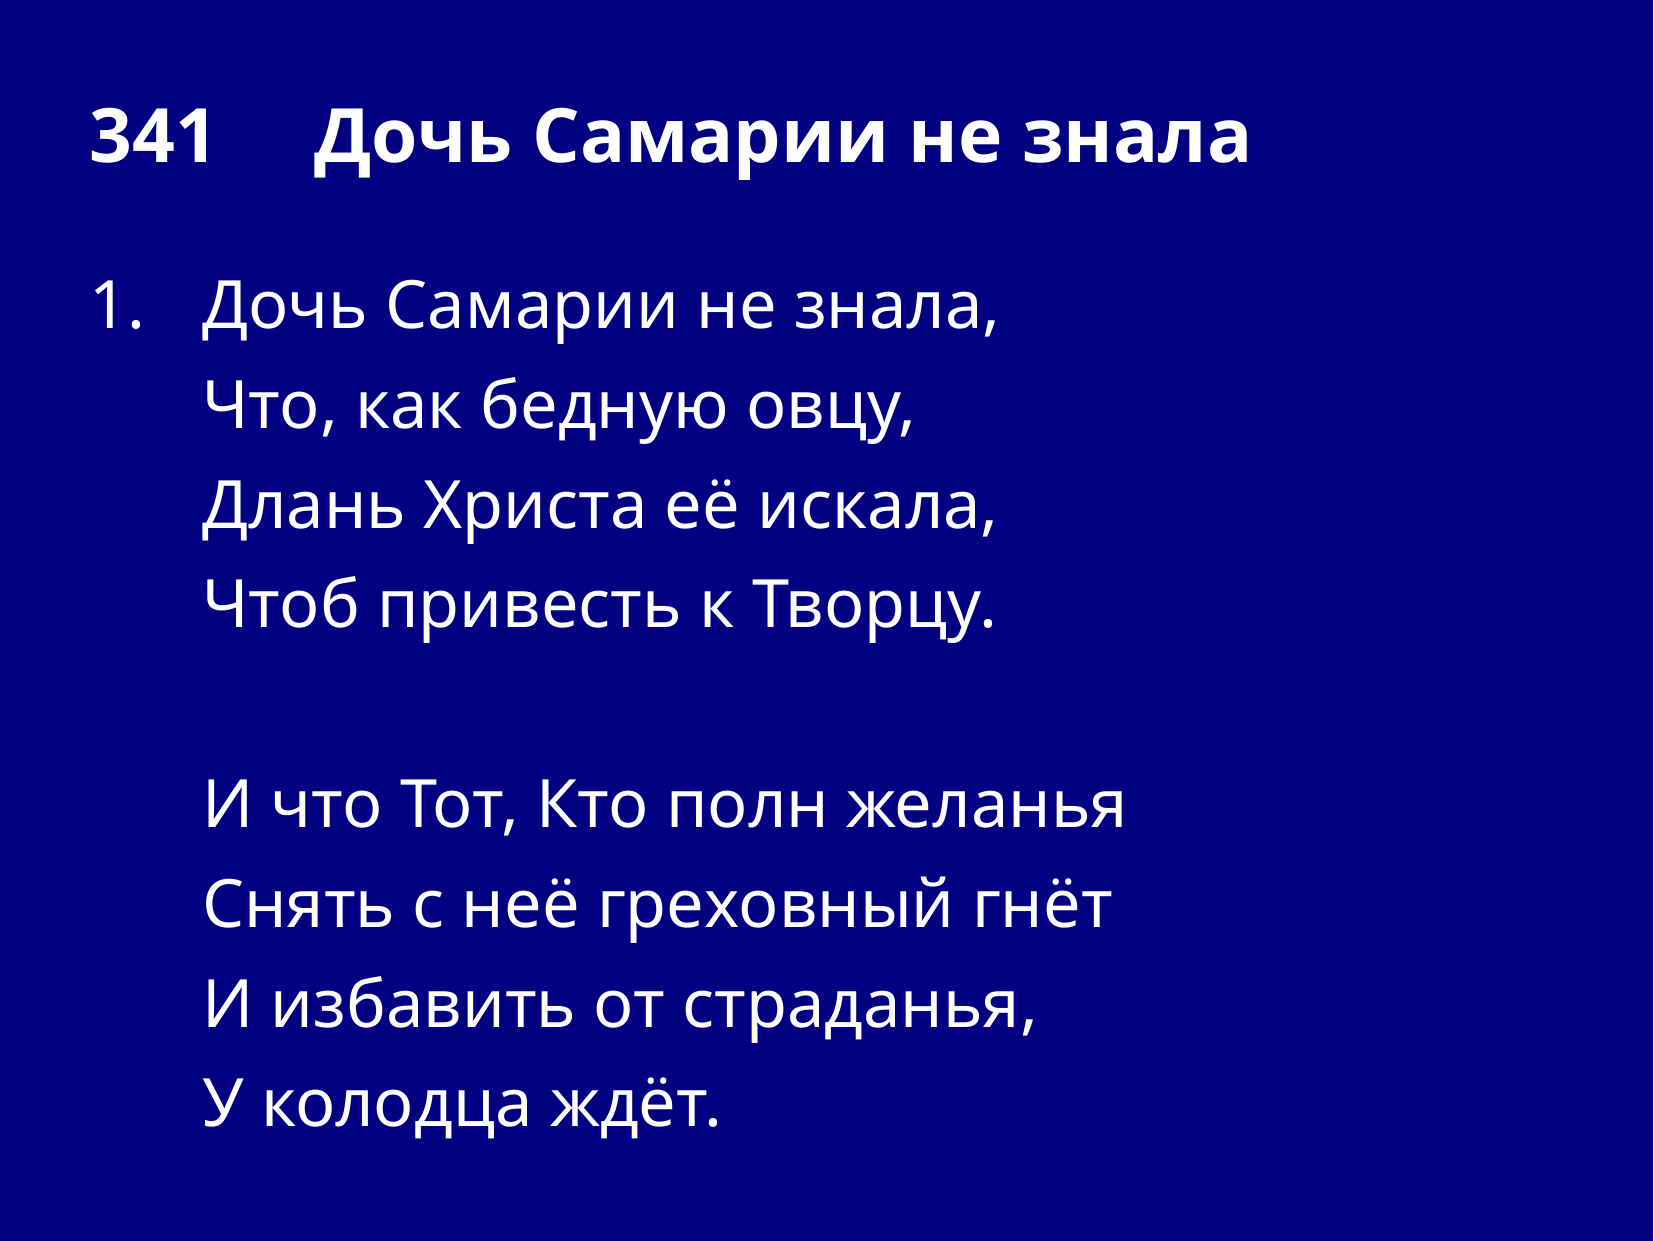

341	Дочь Самарии не знала
1.	Дочь Самарии не знала,
	Что, как бедную овцу,
	Длань Христа её искала,
	Чтоб привесть к Творцу.
	И что Тот, Кто полн желанья
	Снять с неё греховный гнёт
	И избавить от страданья,
	У колодца ждёт.